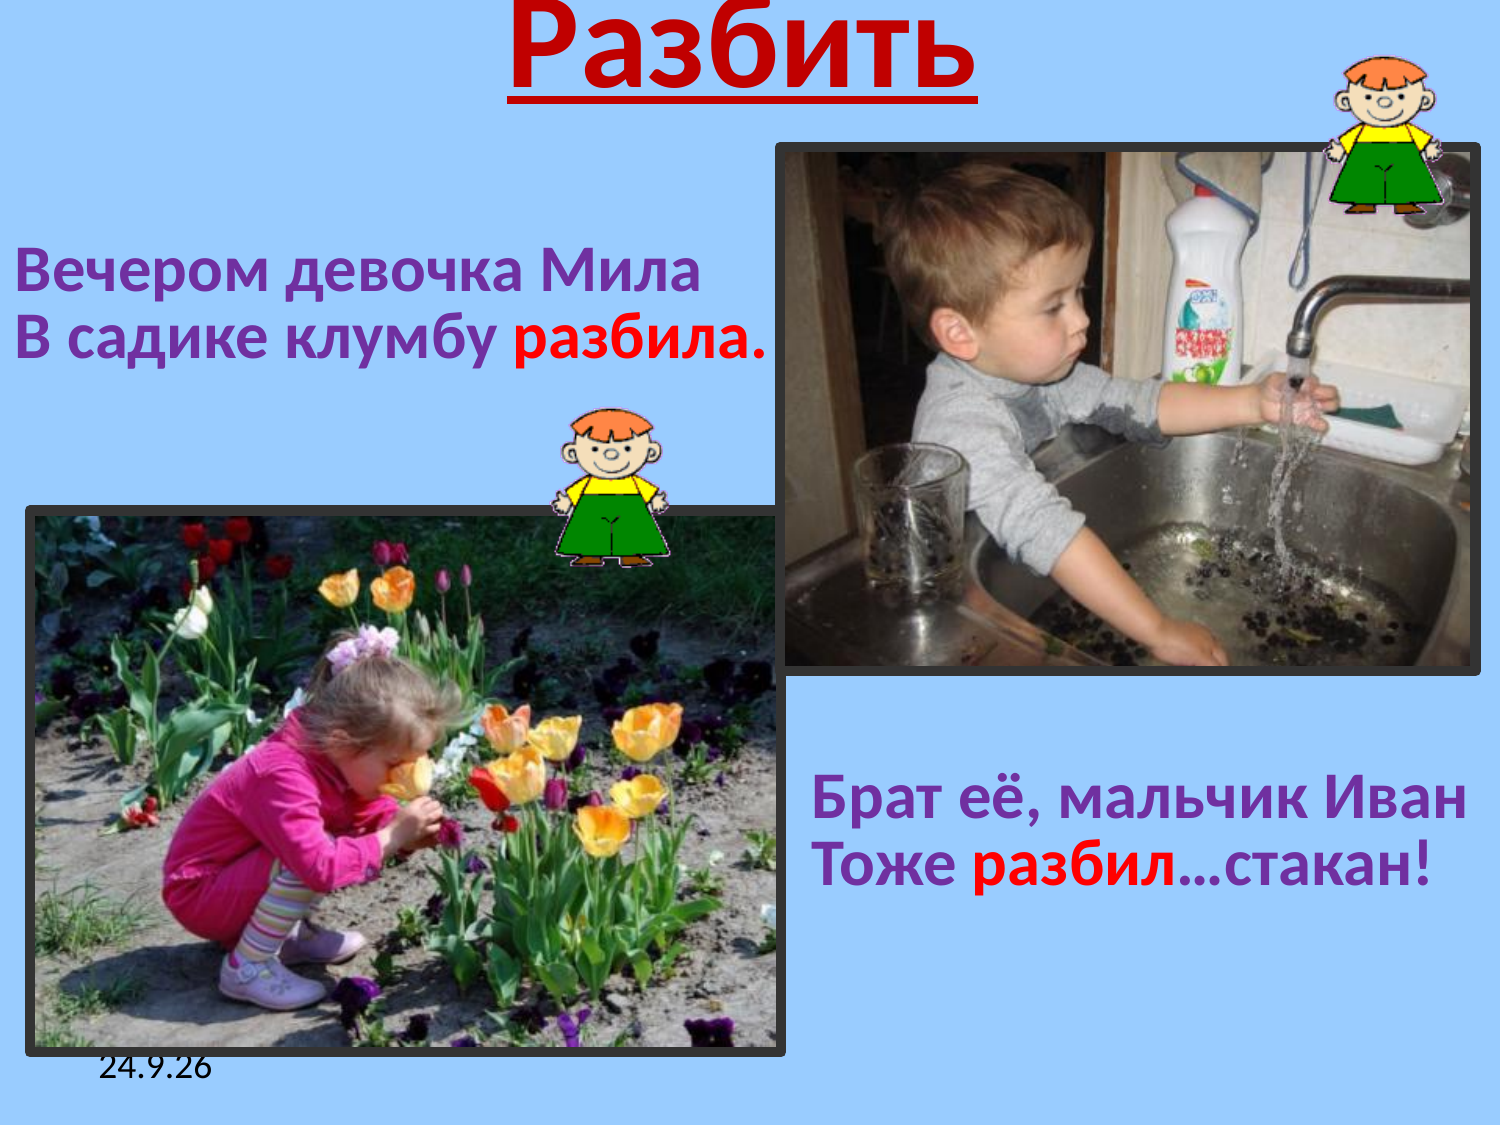

Разбить
Вечером девочка Мила
В садике клумбу разбила.
Брат её, мальчик Иван
Тоже разбил…стакан!